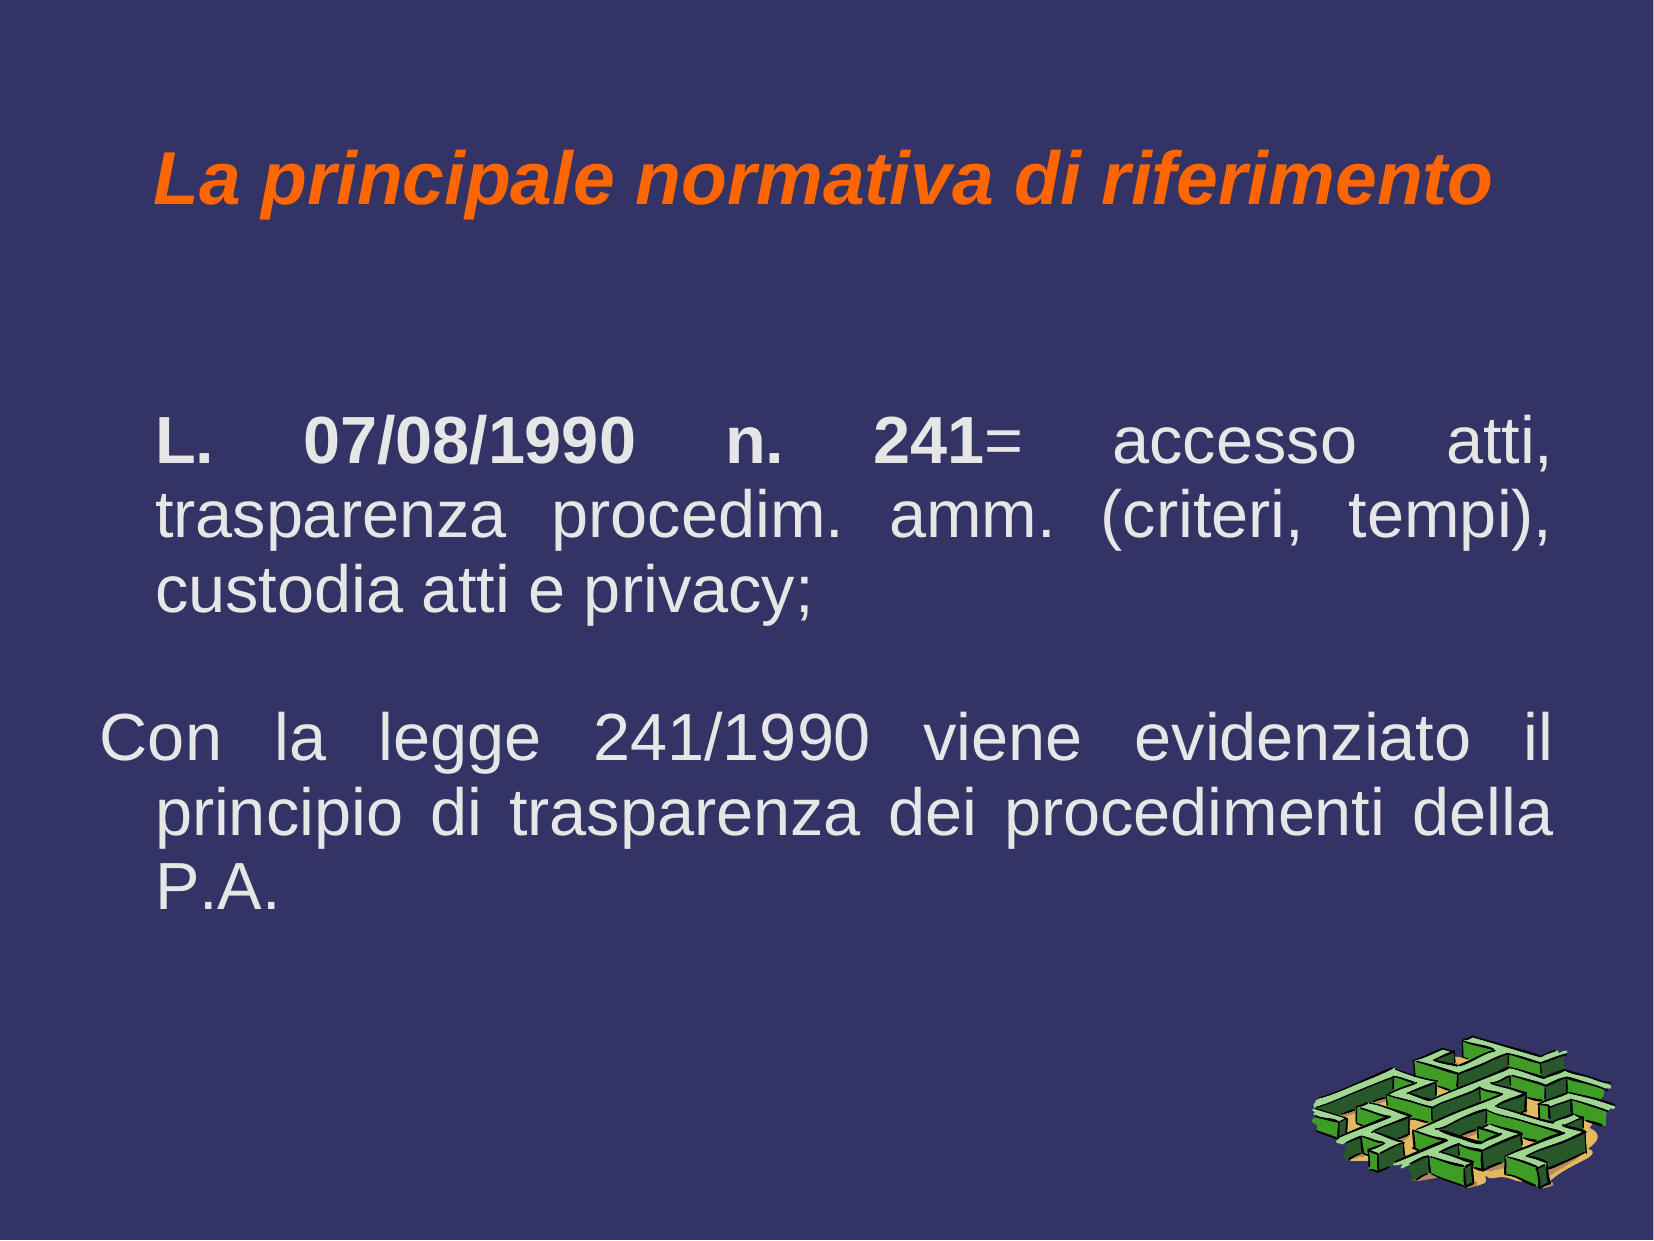

La principale normativa di riferimento
	L. 07/08/1990 n. 241= accesso atti, trasparenza procedim. amm. (criteri, tempi), custodia atti e privacy;
Con la legge 241/1990 viene evidenziato il principio di trasparenza dei procedimenti della P.A.